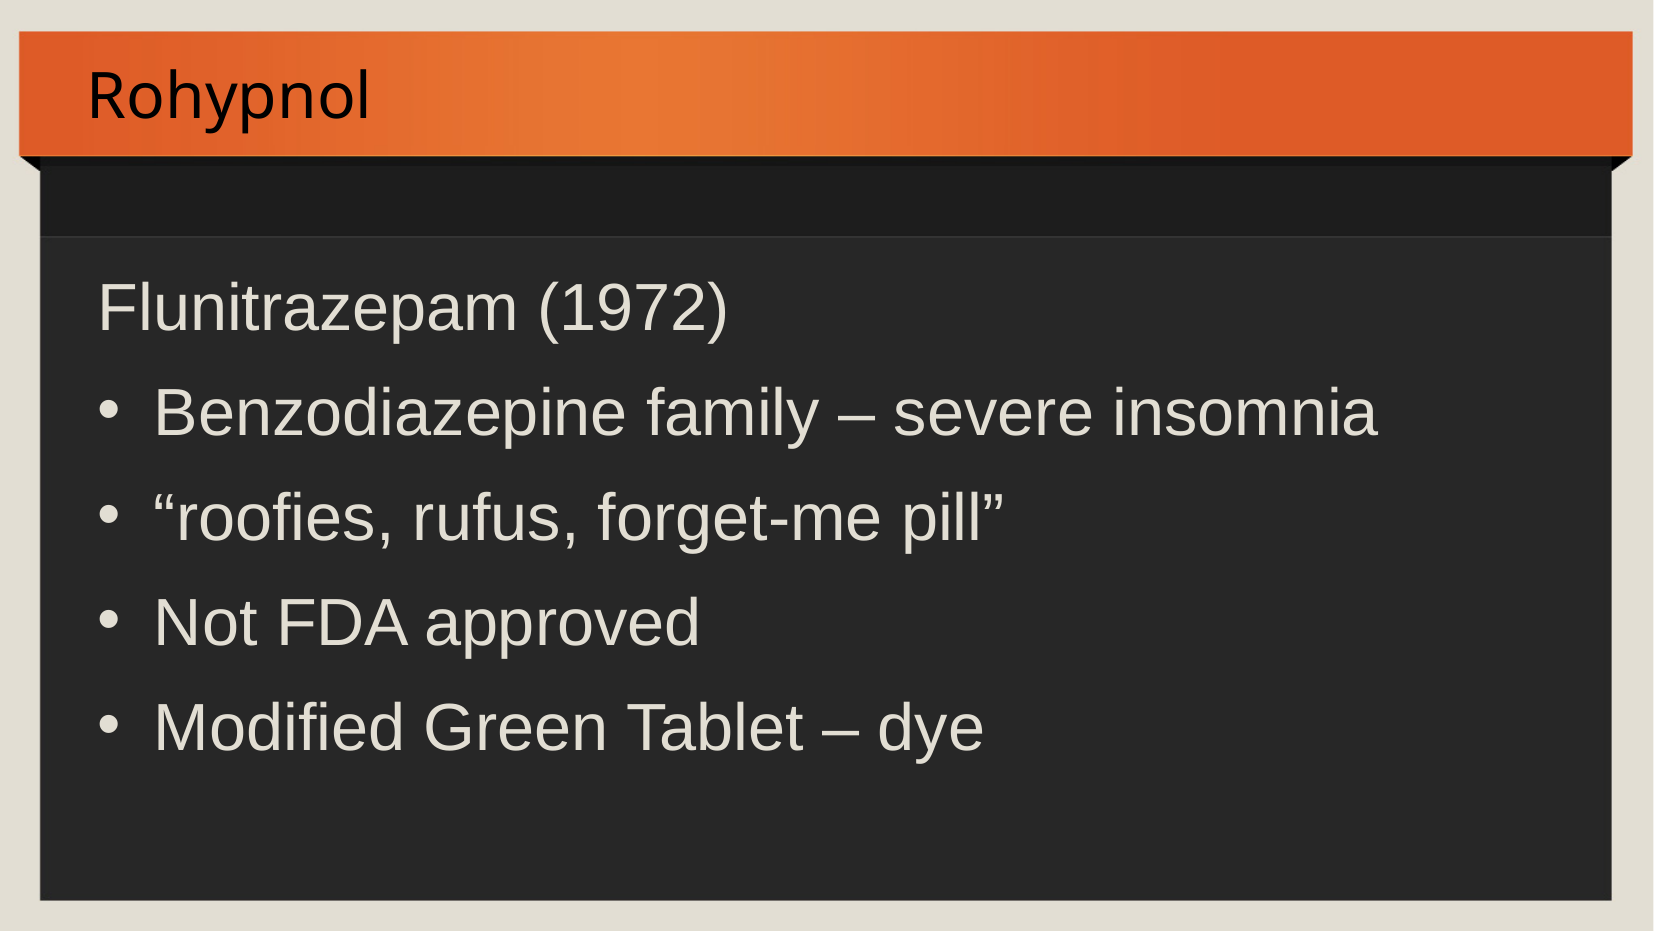

# Rohypnol
Flunitrazepam (1972)
Benzodiazepine family – severe insomnia
“roofies, rufus, forget-me pill”
Not FDA approved
Modified Green Tablet – dye